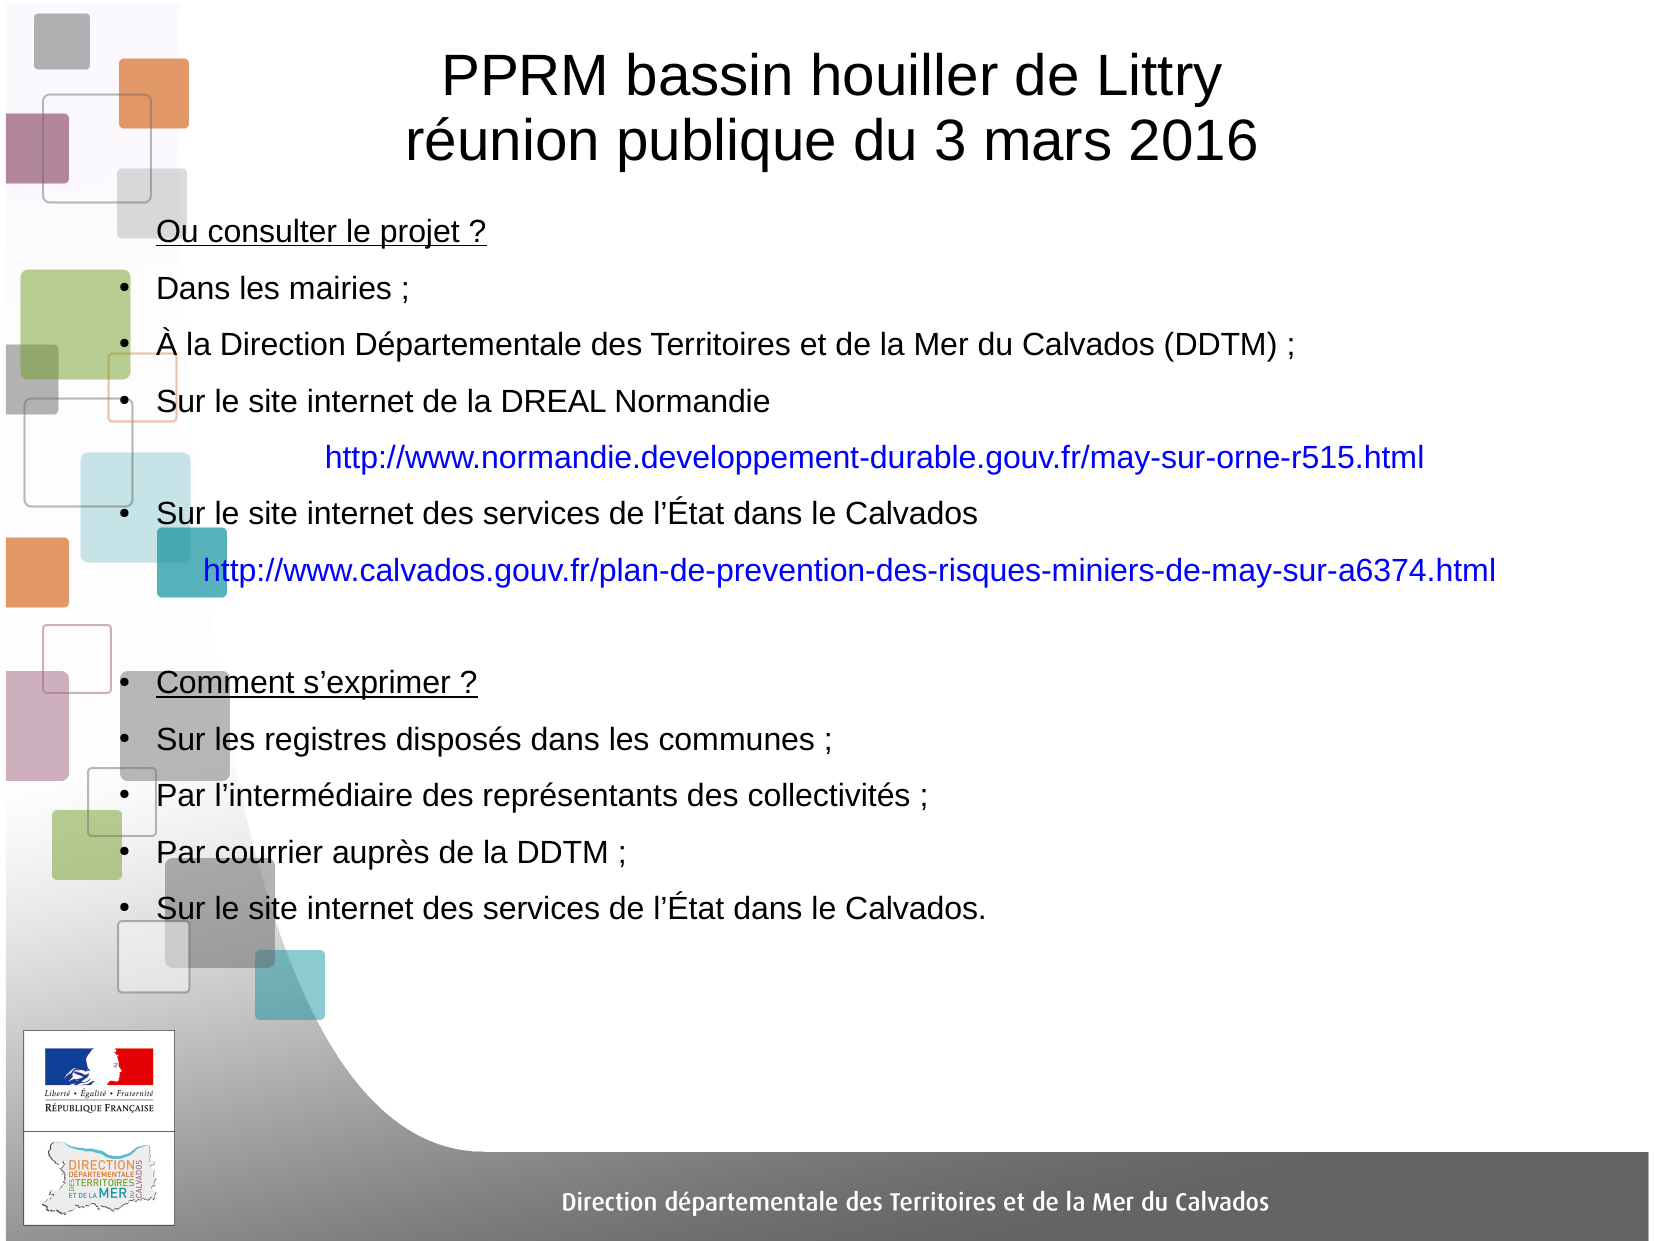

PPRM bassin houiller de Littry
réunion publique du 3 mars 2016
# Ou consulter le projet ?
Dans les mairies ;
À la Direction Départementale des Territoires et de la Mer du Calvados (DDTM) ;
Sur le site internet de la DREAL Normandie
http://www.normandie.developpement-durable.gouv.fr/may-sur-orne-r515.html
Sur le site internet des services de l’État dans le Calvados
http://www.calvados.gouv.fr/plan-de-prevention-des-risques-miniers-de-may-sur-a6374.html
Comment s’exprimer ?
Sur les registres disposés dans les communes ;
Par l’intermédiaire des représentants des collectivités ;
Par courrier auprès de la DDTM ;
Sur le site internet des services de l’État dans le Calvados.